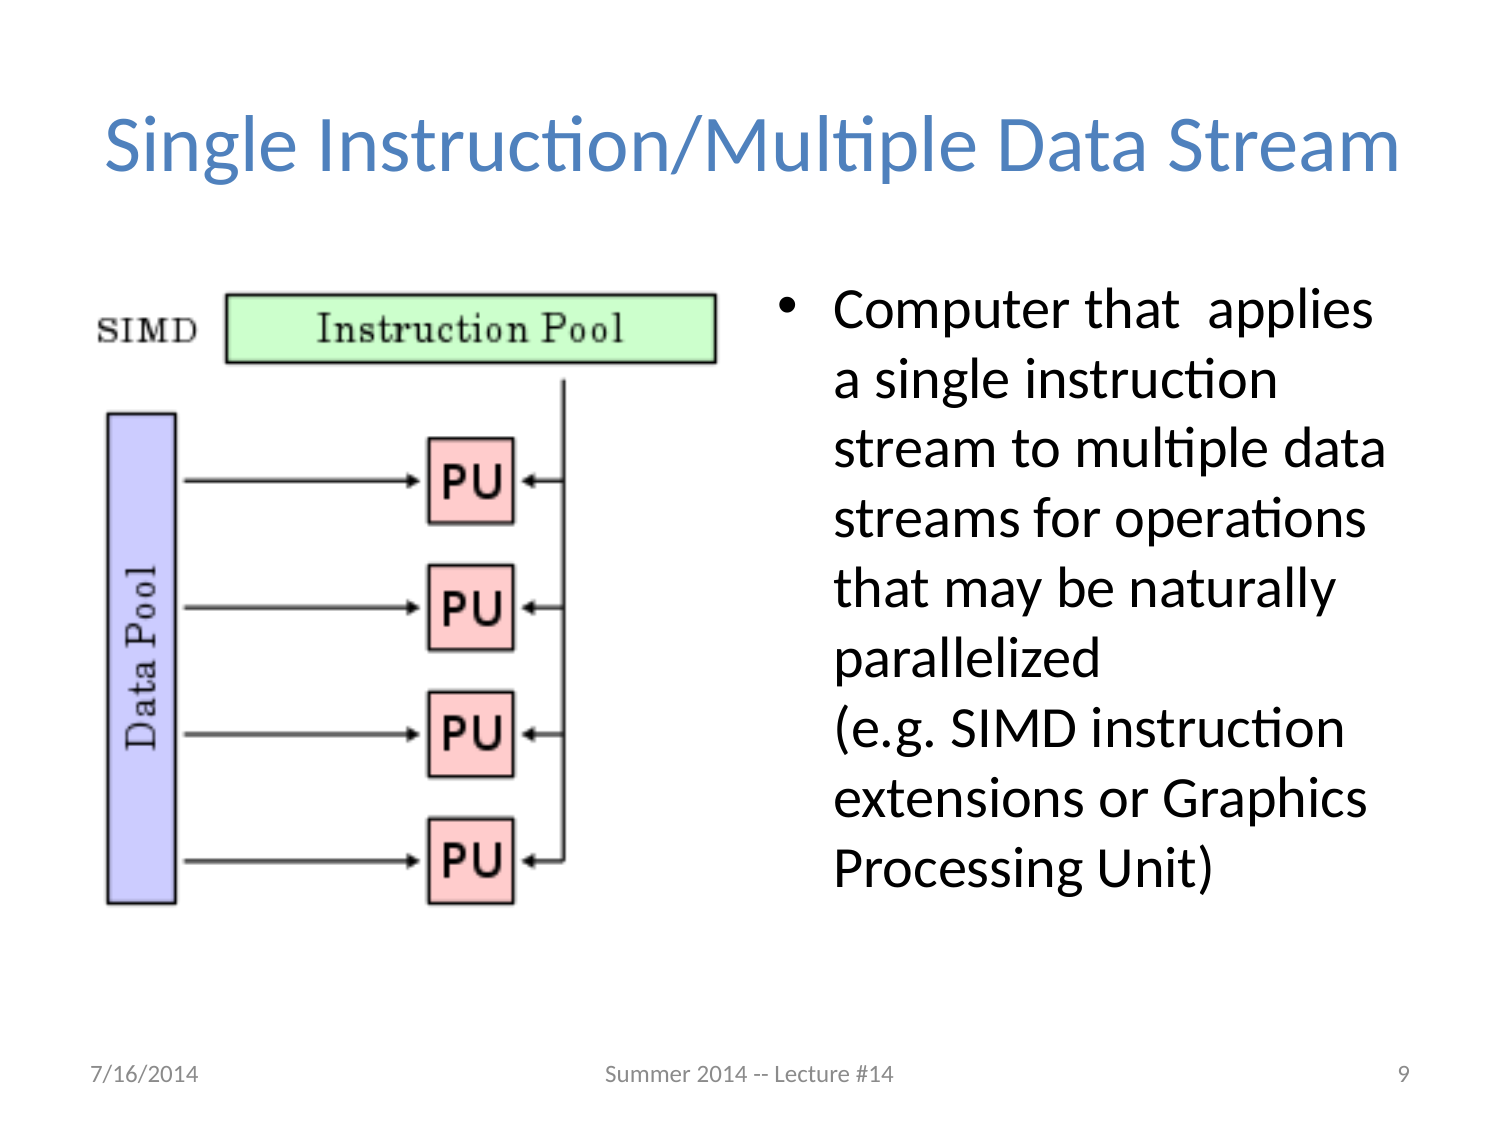

# Single Instruction/Multiple Data Stream
Computer that applies a single instruction stream to multiple data streams for operations that may be naturally parallelized
(e.g. SIMD instruction extensions or Graphics Processing Unit)
7/16/2014
Summer 2014 -- Lecture #14